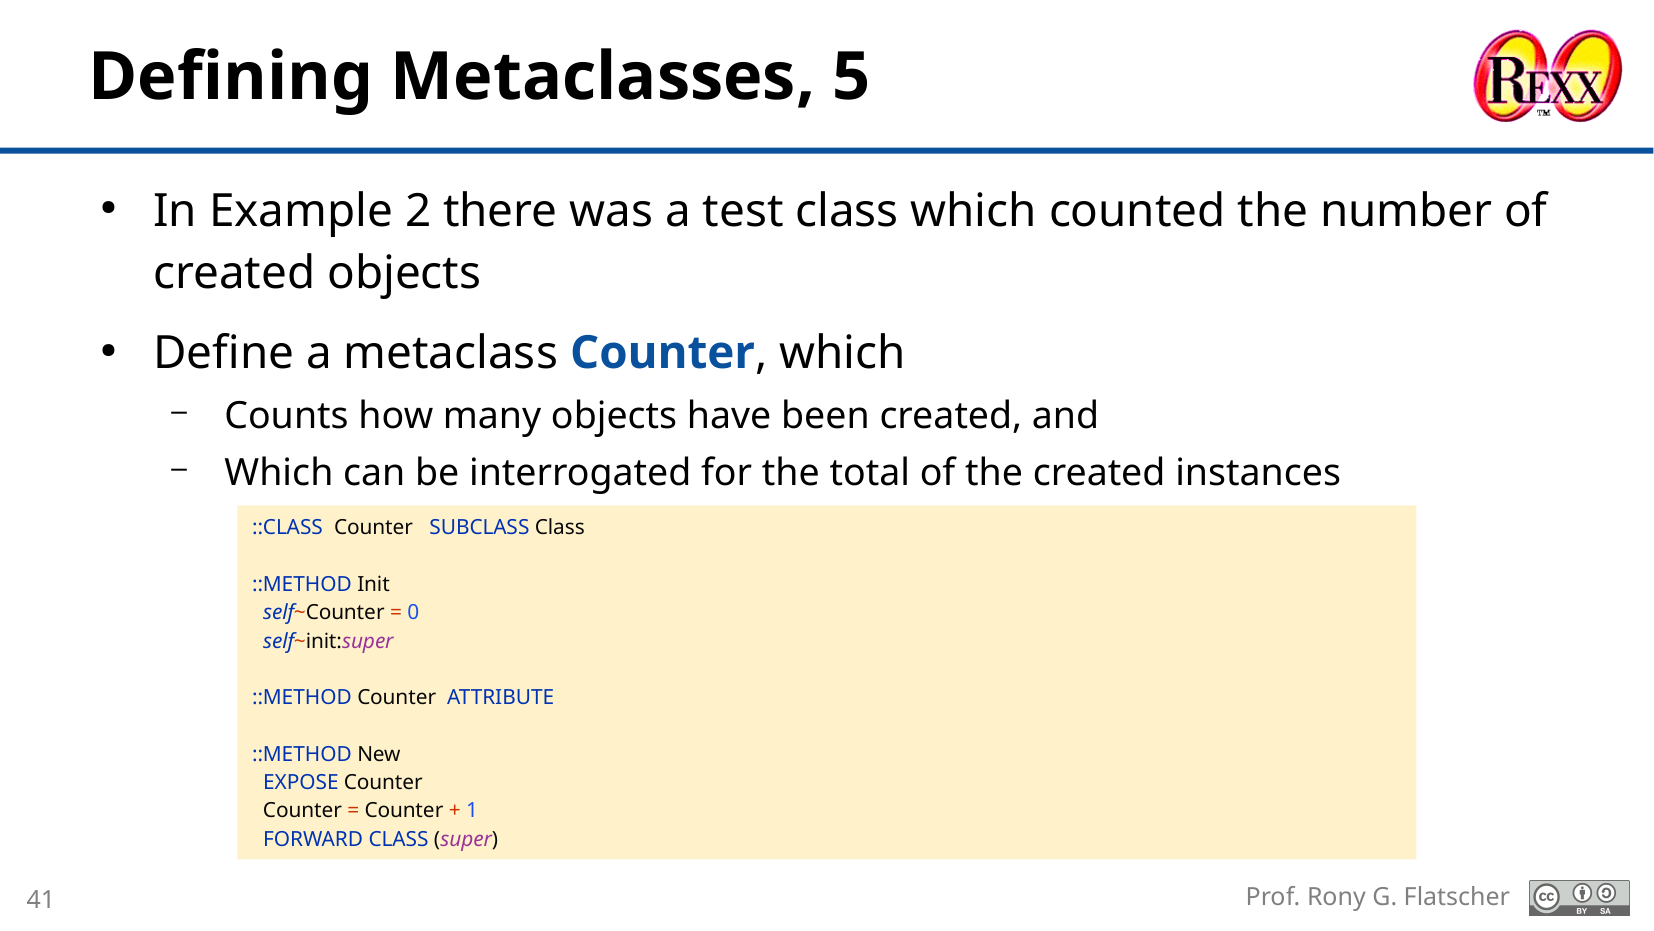

Defining Metaclasses, 5
# In Example 2 there was a test class which counted the number of created objects
Define a metaclass Counter, which
Counts how many objects have been created, and
Which can be interrogated for the total of the created instances
::CLASS Counter SUBCLASS Class
::METHOD Init
 self~Counter = 0
 self~init:super
::METHOD Counter ATTRIBUTE
::METHOD New
 EXPOSE Counter
 Counter = Counter + 1
 FORWARD CLASS (super)